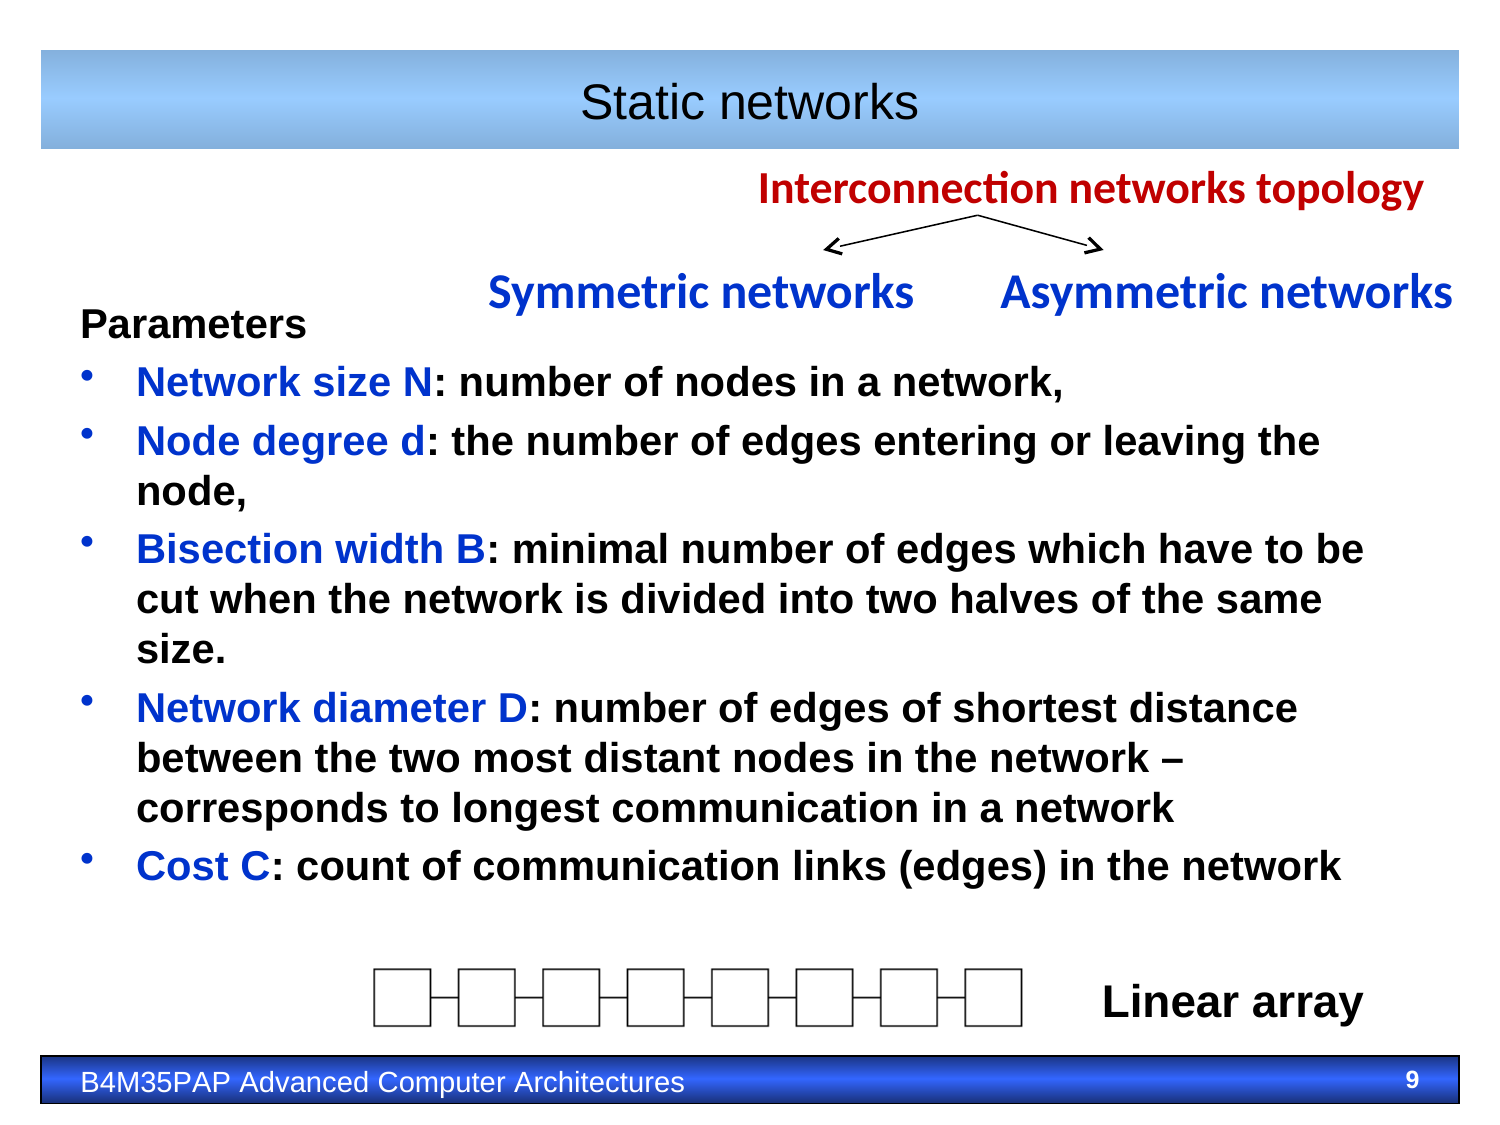

# Static networks
Interconnection networks topology
Parameters
Network size N: number of nodes in a network,
Node degree d: the number of edges entering or leaving the node,
Bisection width B: minimal number of edges which have to be cut when the network is divided into two halves of the same size.
Network diameter D: number of edges of shortest distance between the two most distant nodes in the network – corresponds to longest communication in a network
Cost C: count of communication links (edges) in the network
Symmetric networks
Asymmetric networks
 Linear array